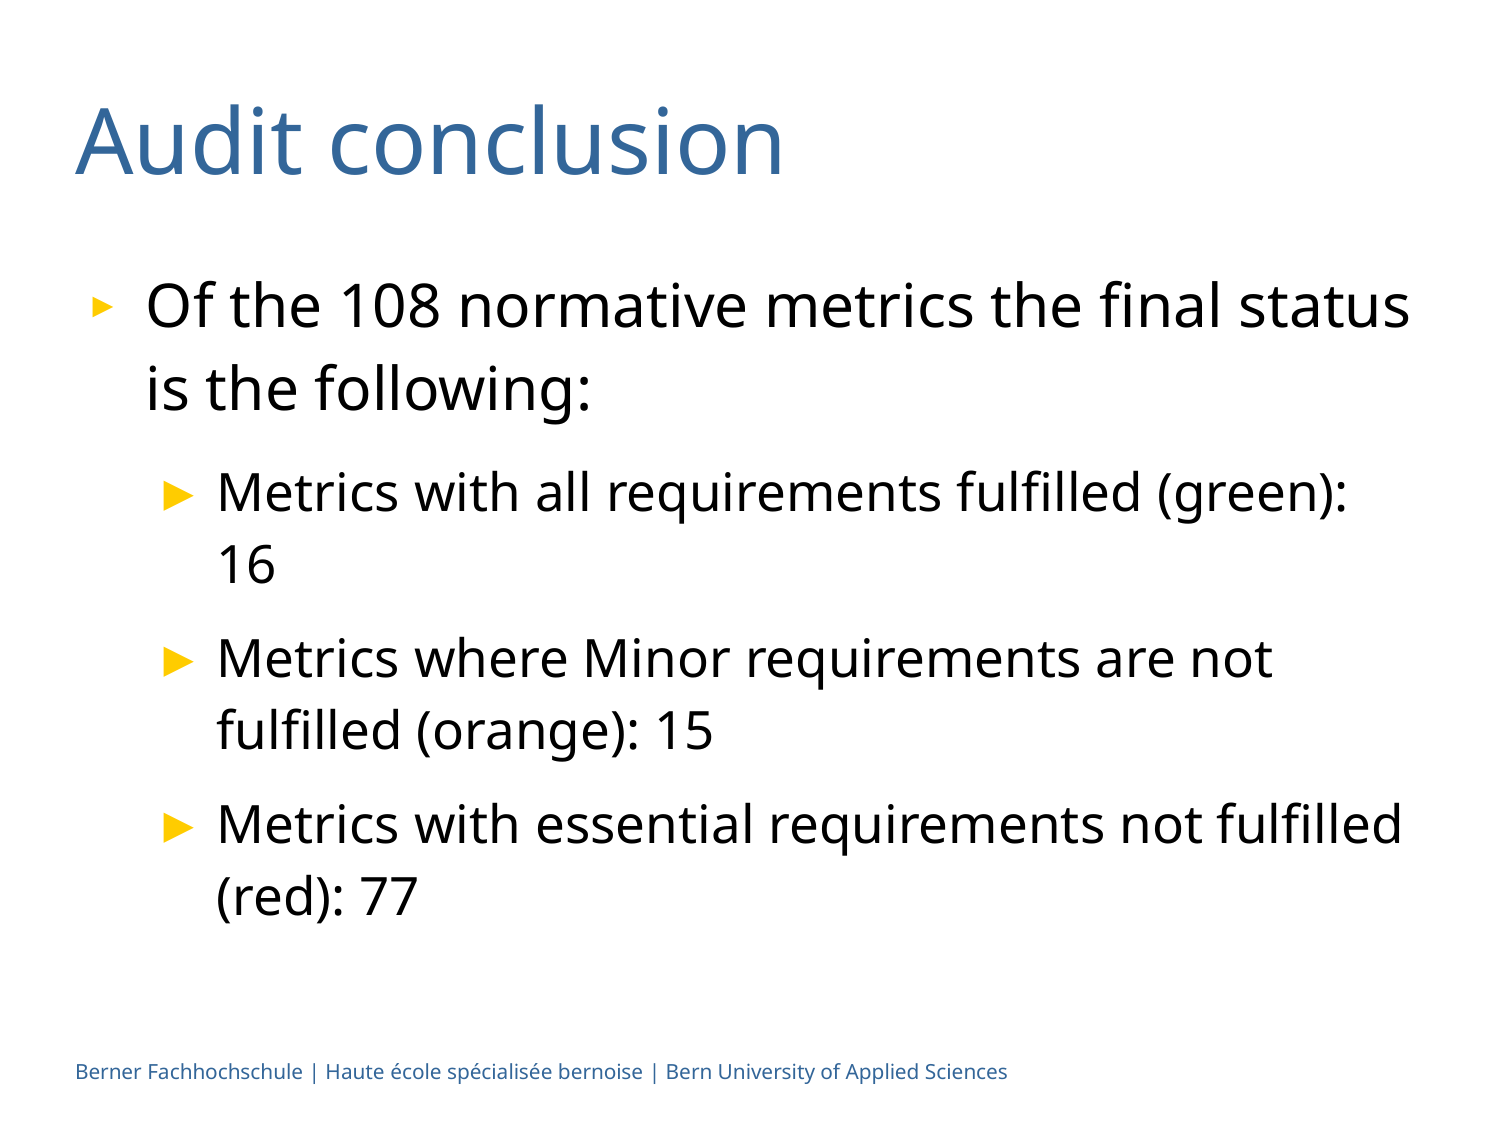

# Audit conclusion
Of the 108 normative metrics the final status is the following:
Metrics with all requirements fulfilled (green): 16
Metrics where Minor requirements are not fulfilled (orange): 15
Metrics with essential requirements not fulfilled (red): 77